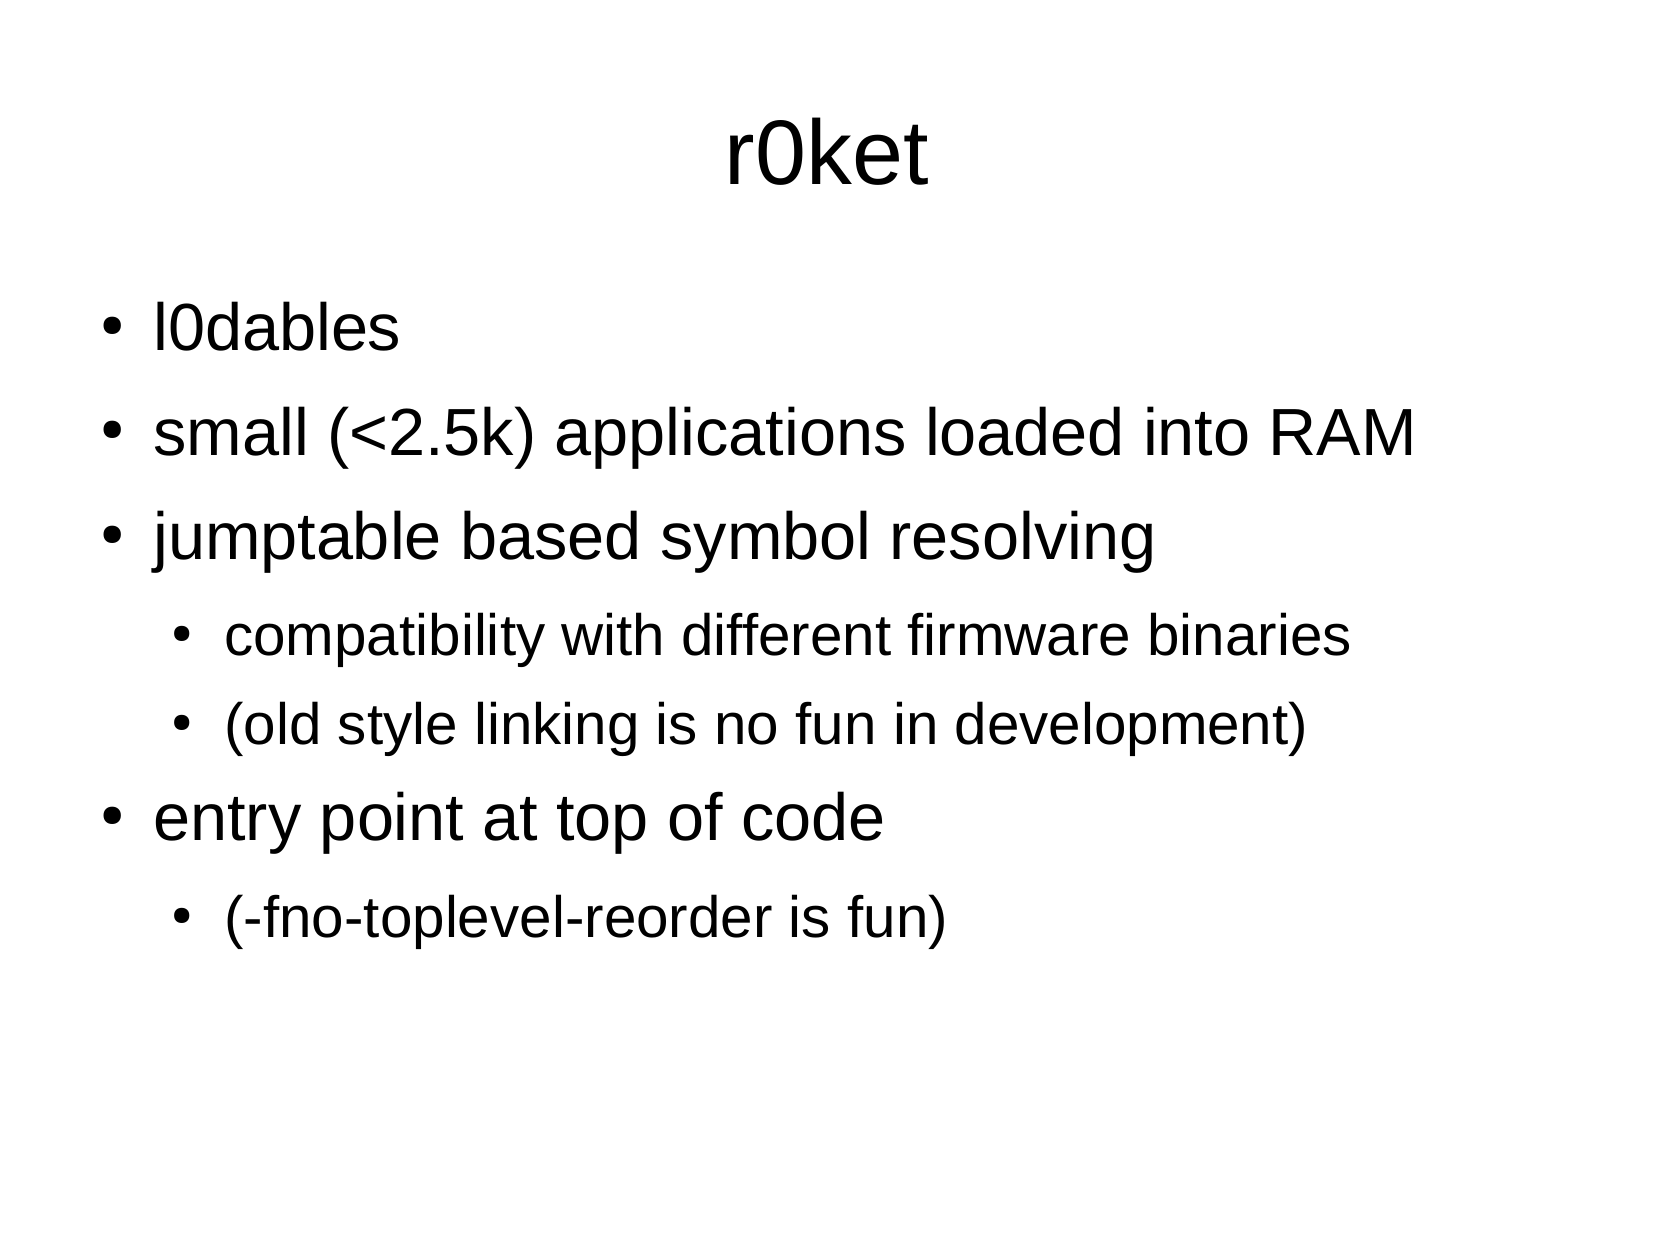

# r0ket
l0dables
small (<2.5k) applications loaded into RAM
jumptable based symbol resolving
compatibility with different firmware binaries
(old style linking is no fun in development)
entry point at top of code
(-fno-toplevel-reorder is fun)